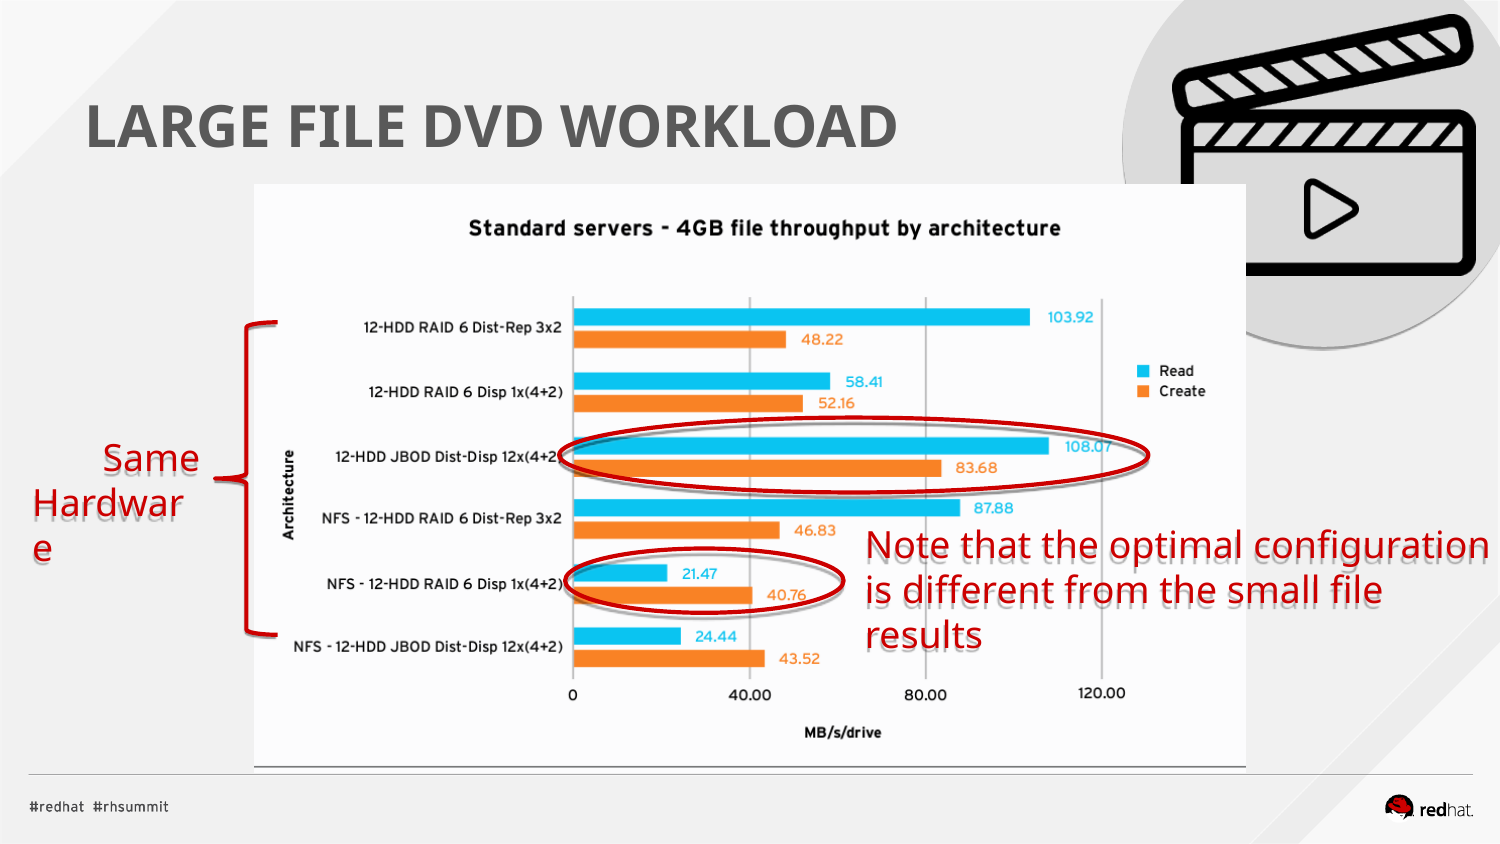

LARGE FILE DVD WORKLOAD
Same
Hardware
Note that the optimal configuration
is different from the small file results